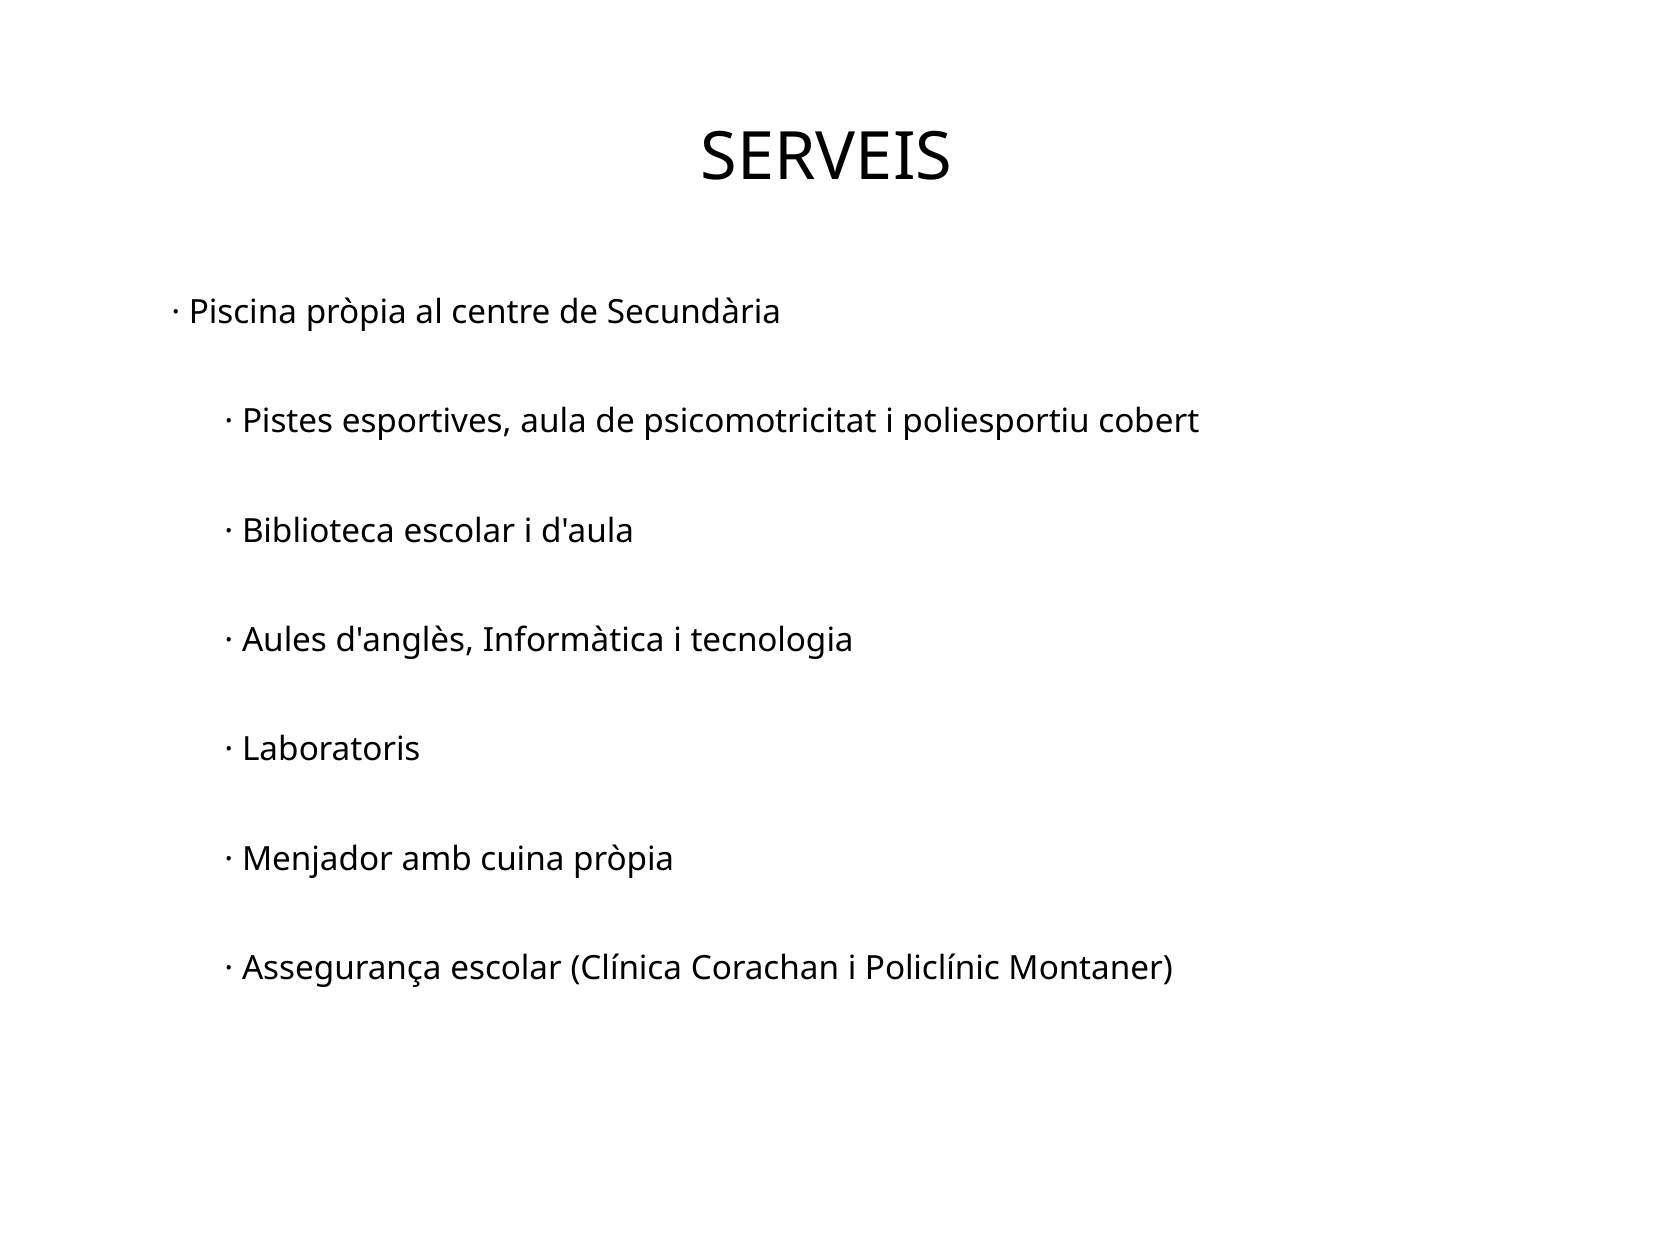

# SERVEIS
· Piscina pròpia al centre de Secundària
· Pistes esportives, aula de psicomotricitat i poliesportiu cobert
· Biblioteca escolar i d'aula
· Aules d'anglès, Informàtica i tecnologia
· Laboratoris
· Menjador amb cuina pròpia
· Assegurança escolar (Clínica Corachan i Policlínic Montaner)